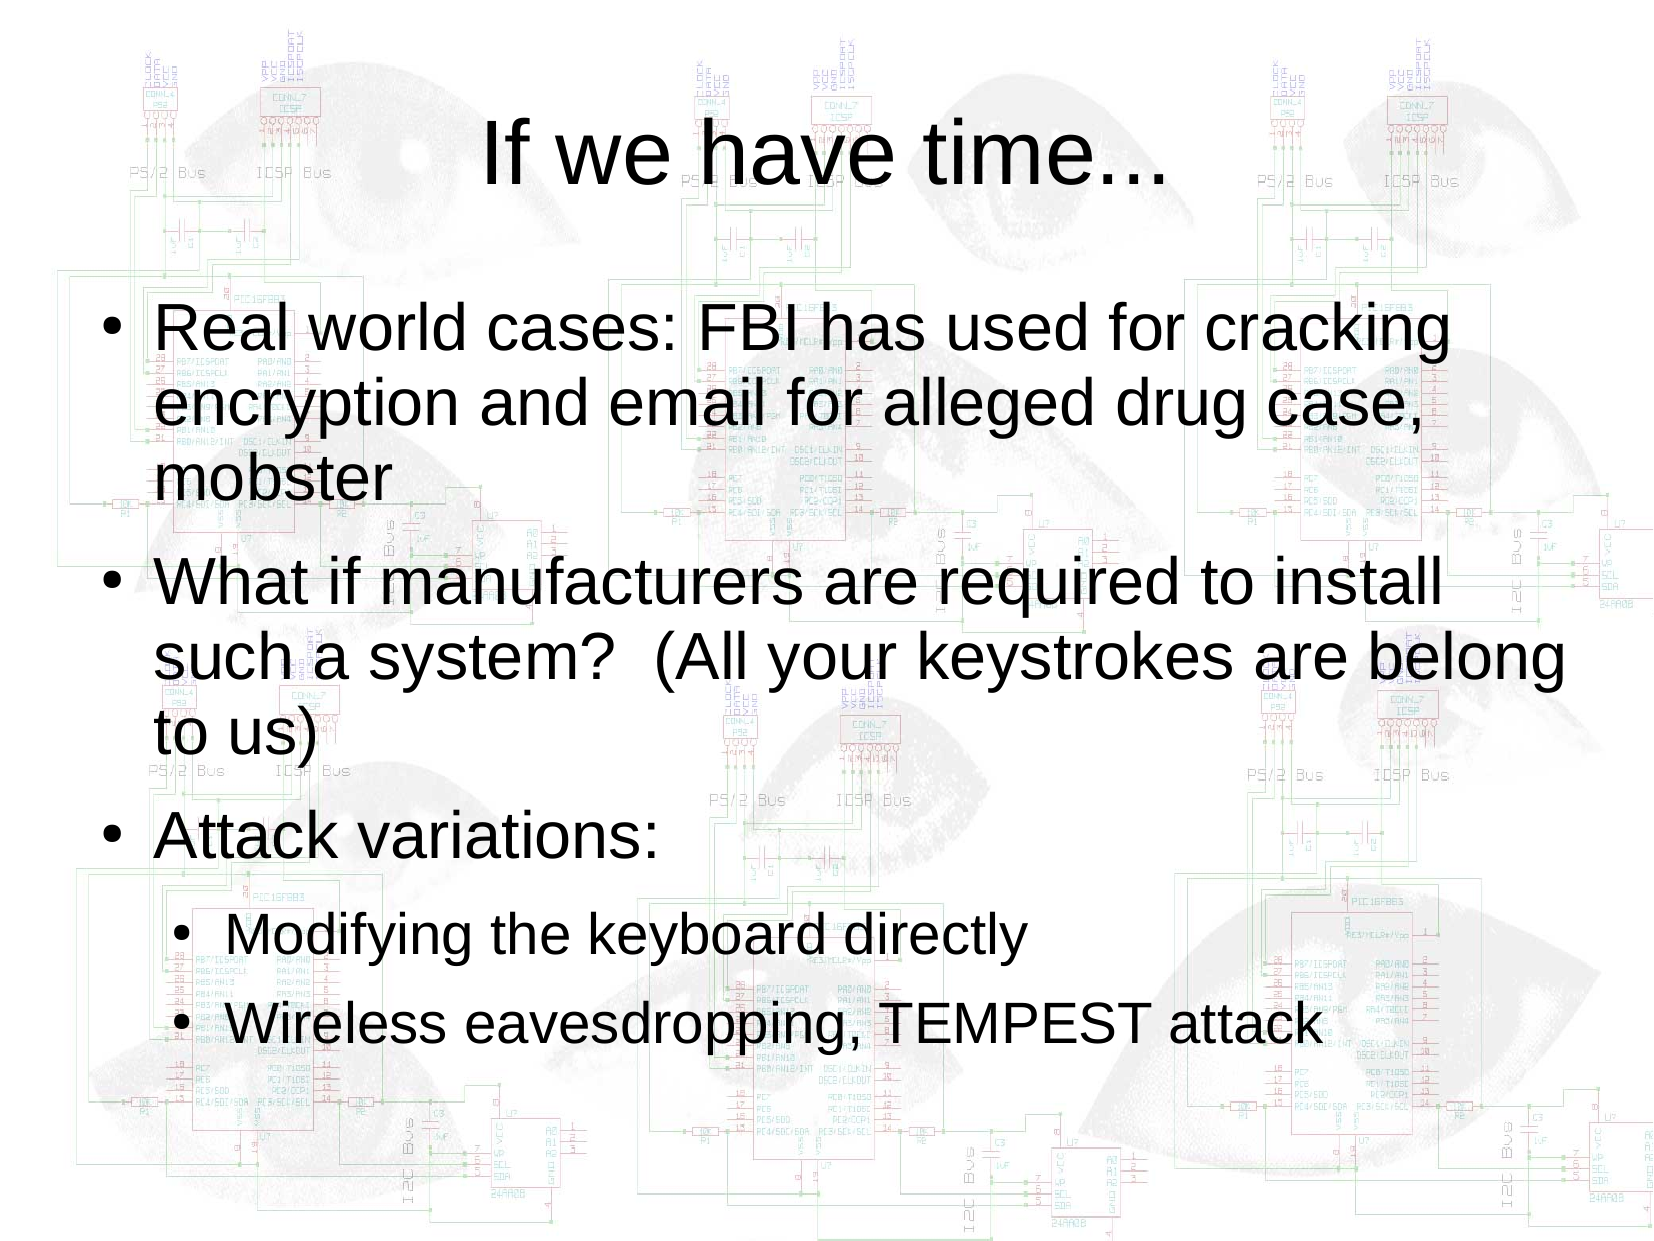

# If we have time...
Real world cases: FBI has used for cracking encryption and email for alleged drug case, mobster
What if manufacturers are required to install such a system? (All your keystrokes are belong to us)
Attack variations:
Modifying the keyboard directly
Wireless eavesdropping, TEMPEST attack